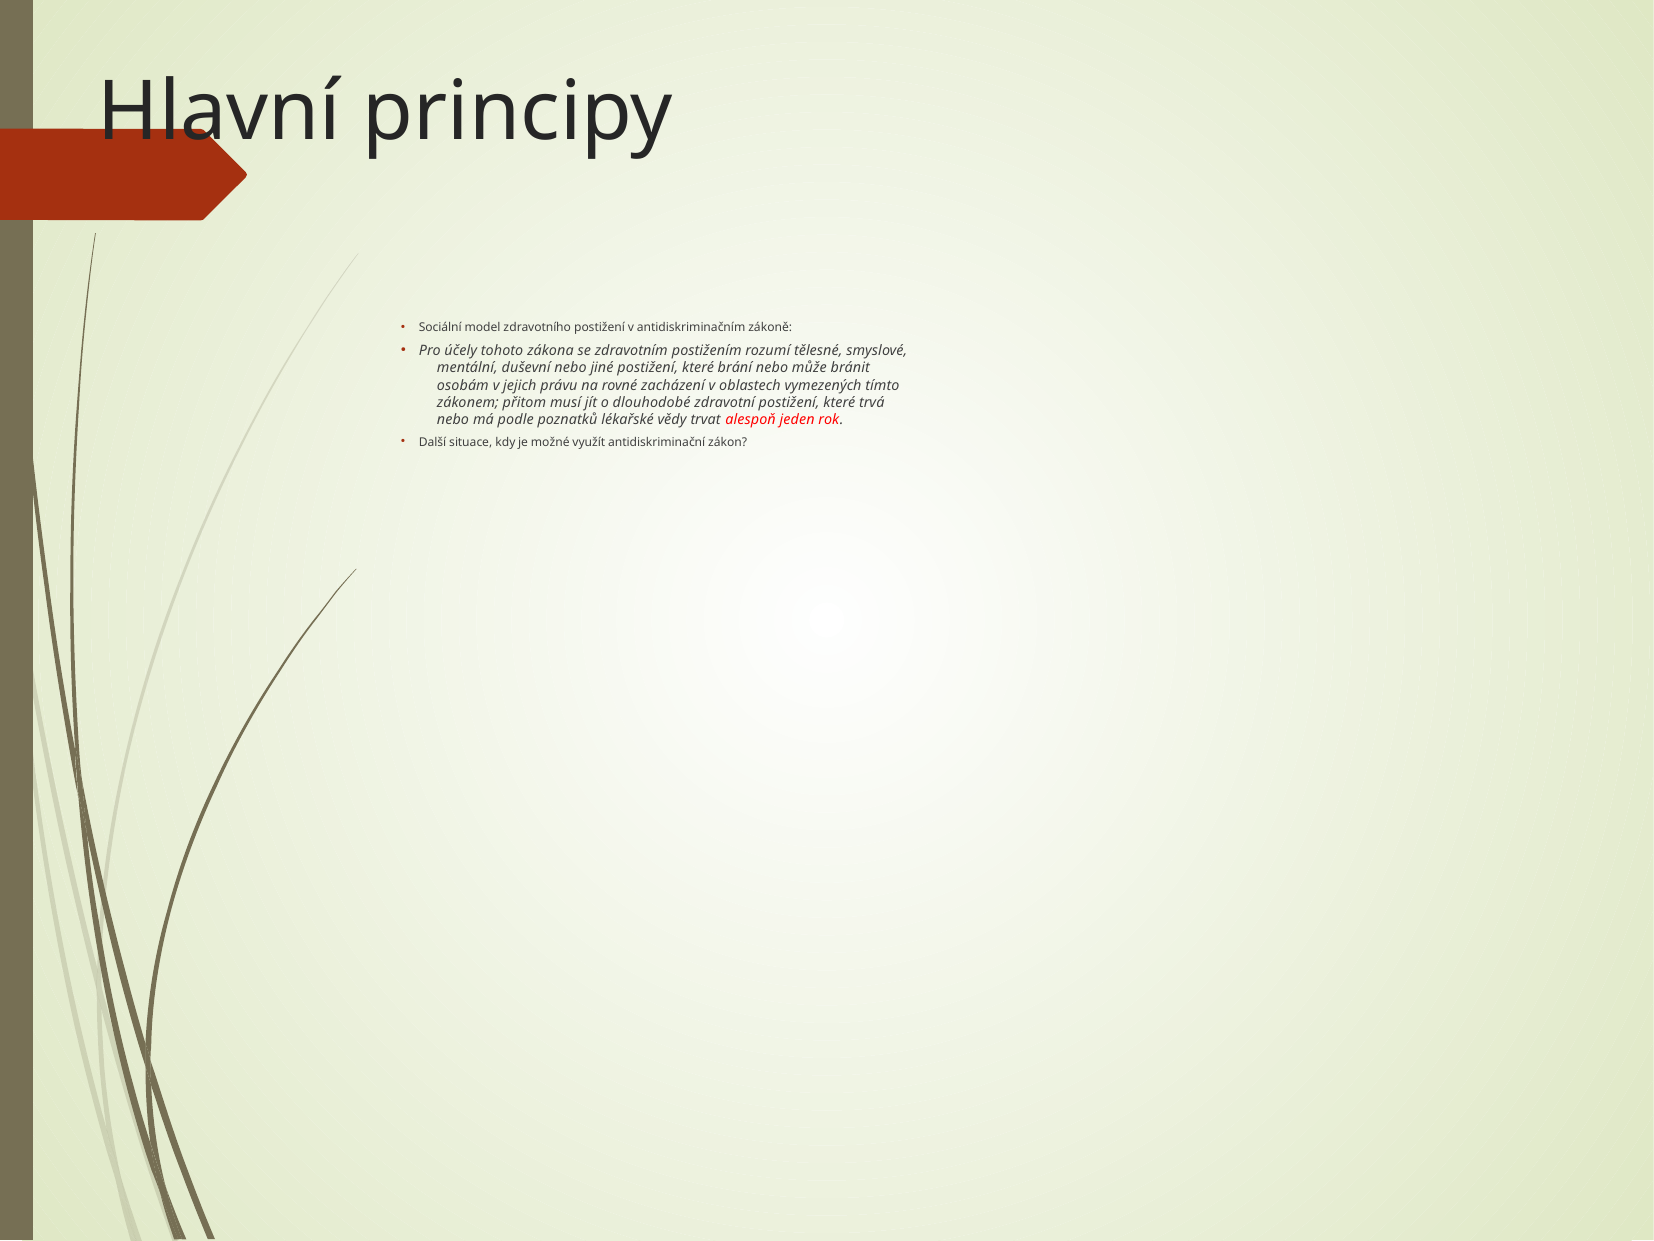

# Hlavní principy
Sociální model zdravotního postižení v antidiskriminačním zákoně:
Pro účely tohoto zákona se zdravotním postižením rozumí tělesné, smyslové, mentální, duševní nebo jiné postižení, které brání nebo může bránit osobám v jejich právu na rovné zacházení v oblastech vymezených tímto zákonem; přitom musí jít o dlouhodobé zdravotní postižení, které trvá nebo má podle poznatků lékařské vědy trvat alespoň jeden rok.
Další situace, kdy je možné využít antidiskriminační zákon?